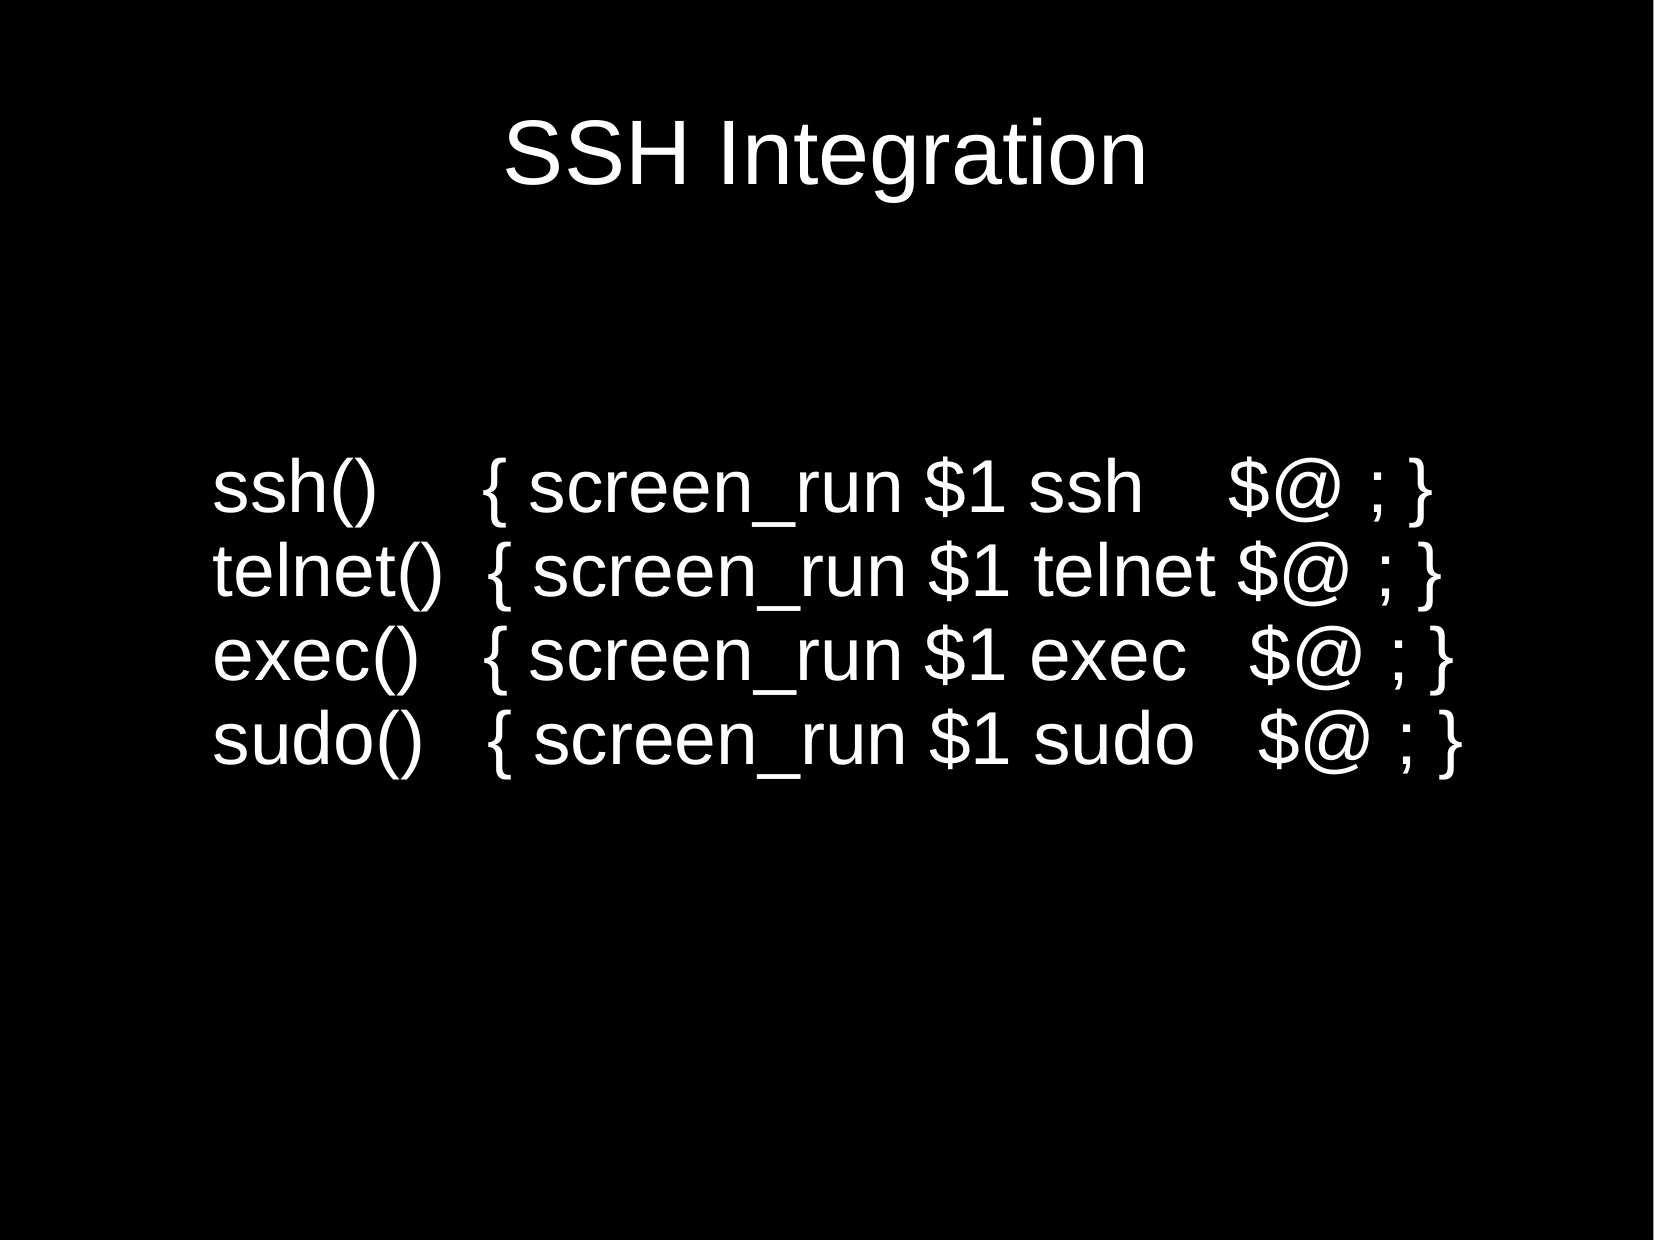

# SSH Integration
ssh() { screen_run $1 ssh $@ ; }
telnet() { screen_run $1 telnet $@ ; }
exec() { screen_run $1 exec $@ ; }
sudo() { screen_run $1 sudo $@ ; }